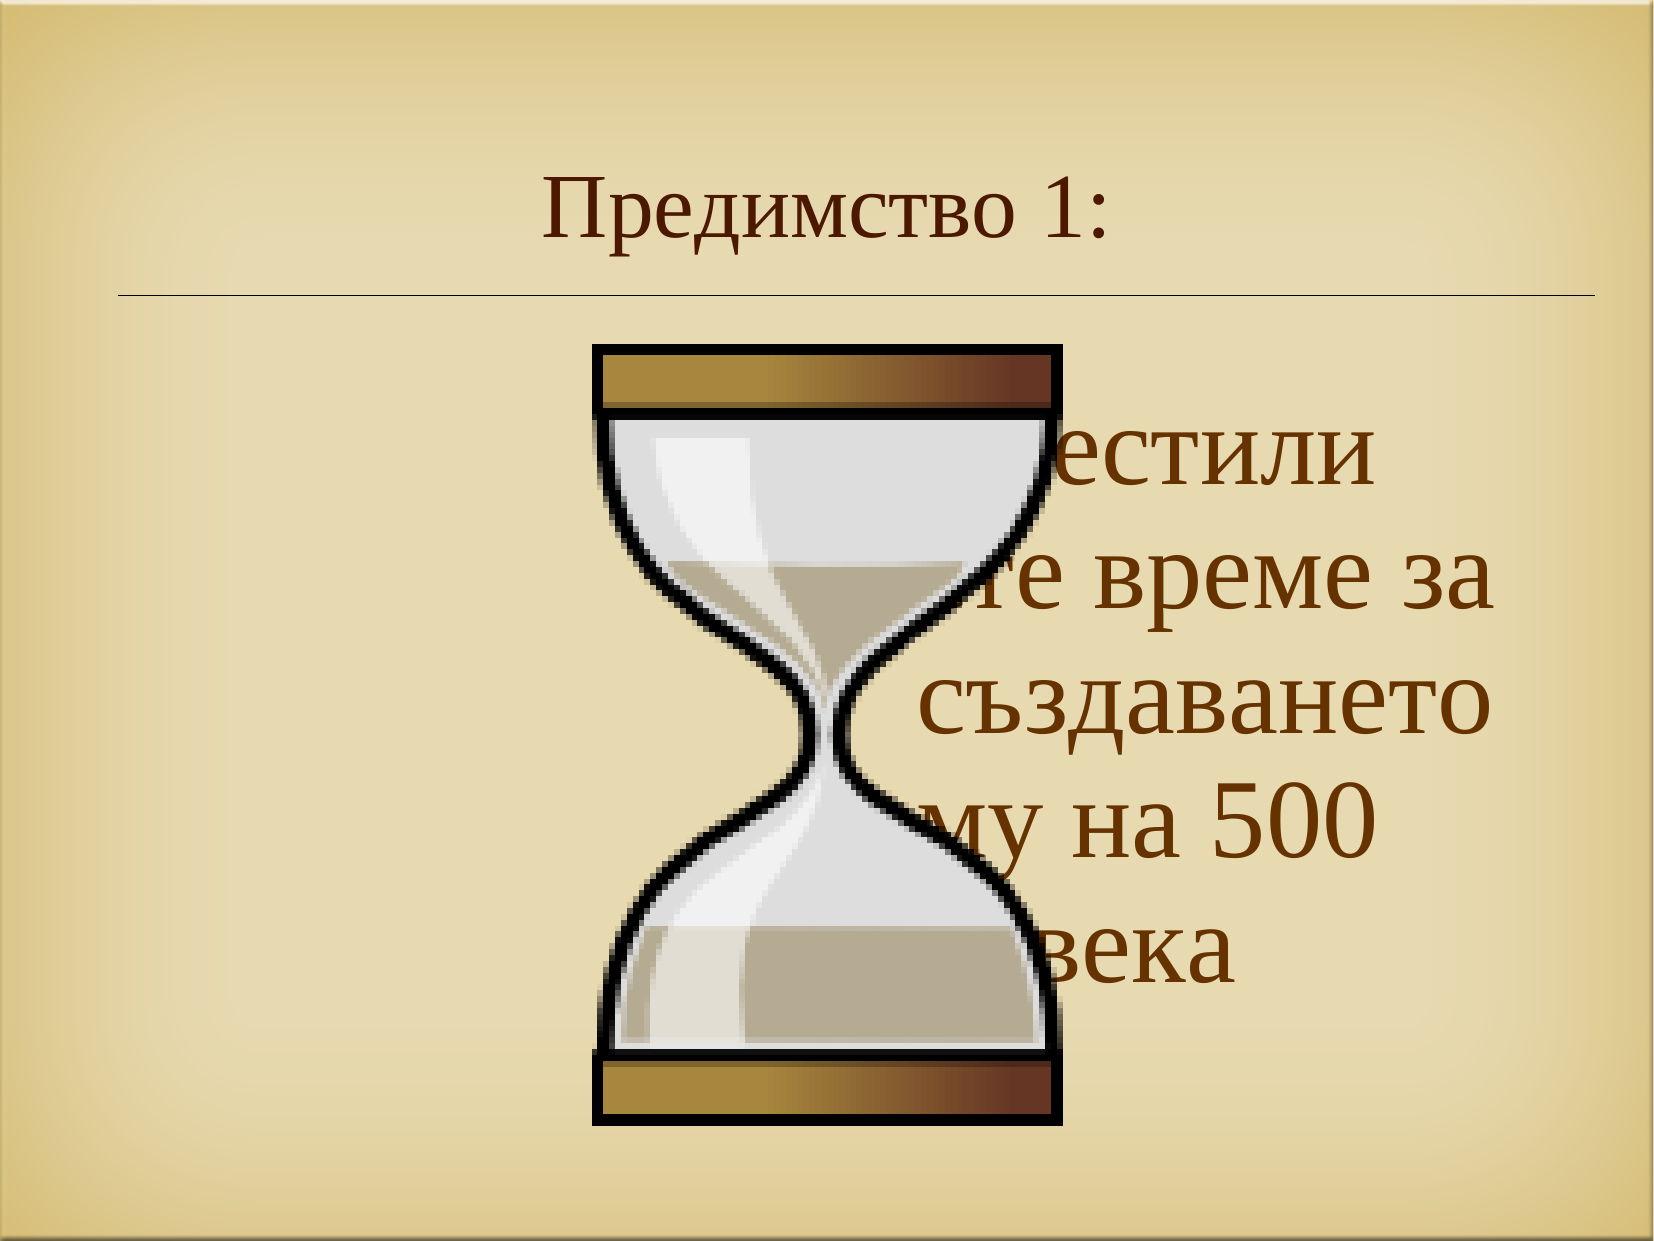

# Предимство 1:
Спестили сте време за създаването му на 500 човека